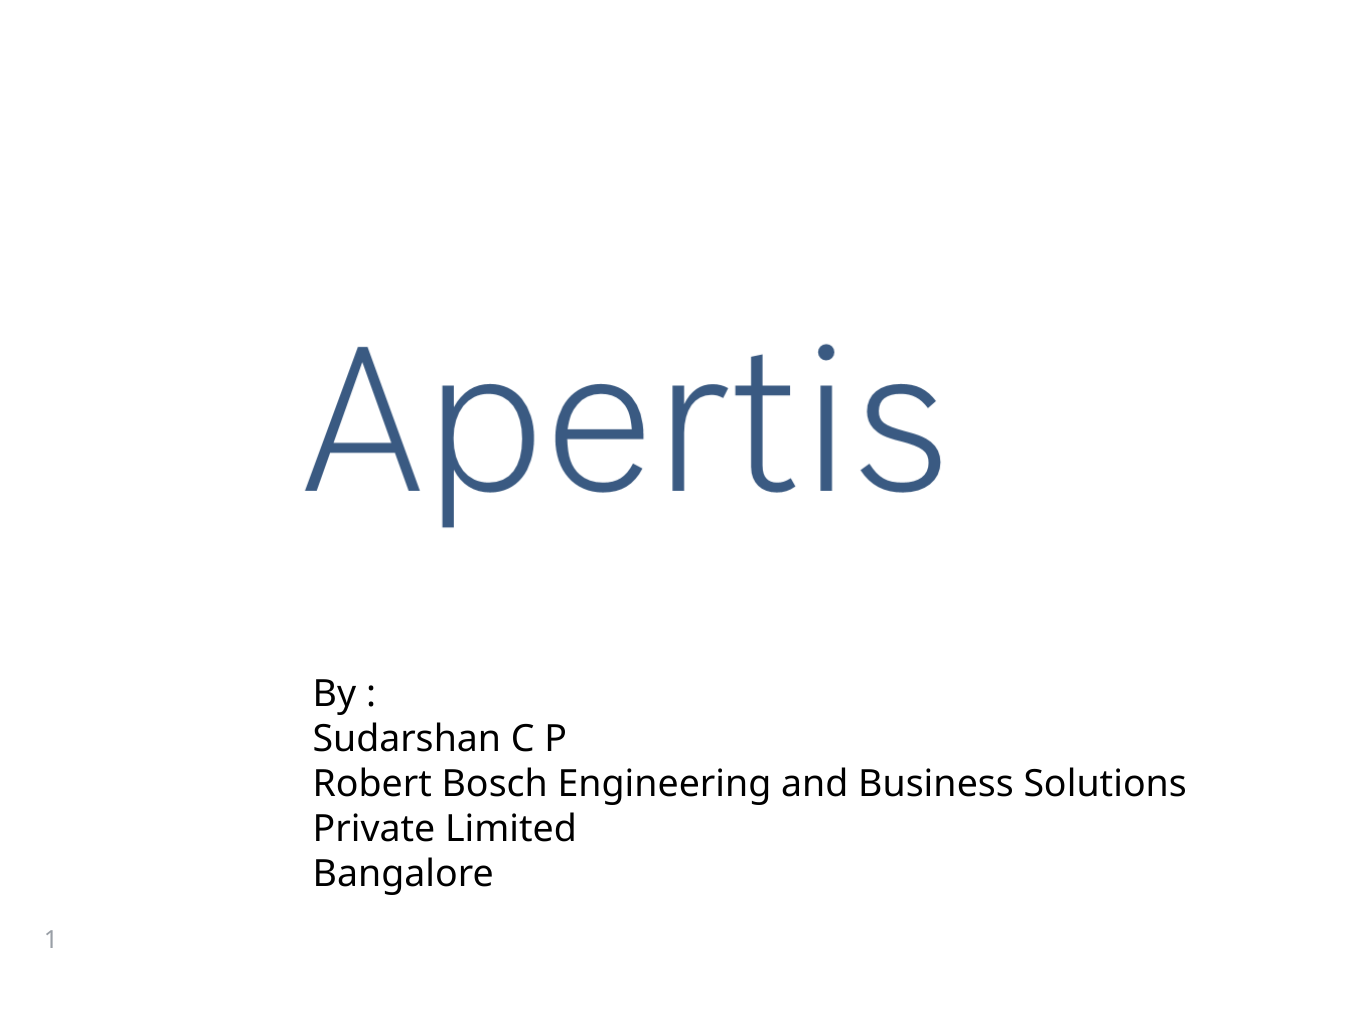

By :
Sudarshan C P
Robert Bosch Engineering and Business Solutions Private Limited
Bangalore
1